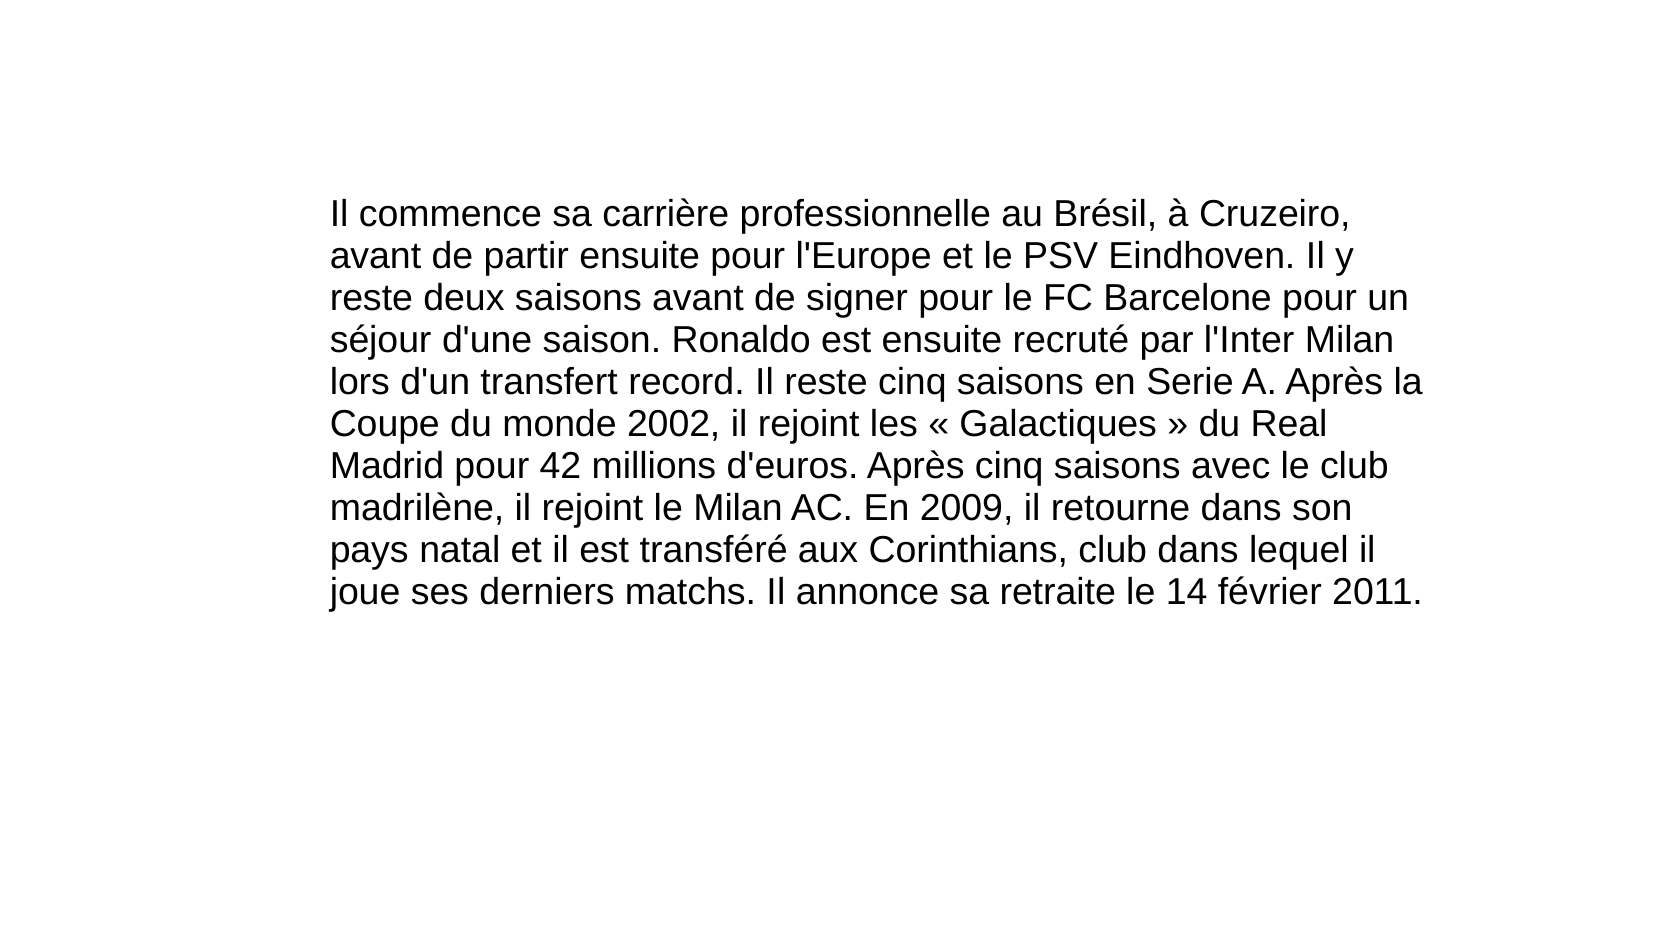

Il commence sa carrière professionnelle au Brésil, à Cruzeiro, avant de partir ensuite pour l'Europe et le PSV Eindhoven. Il y reste deux saisons avant de signer pour le FC Barcelone pour un séjour d'une saison. Ronaldo est ensuite recruté par l'Inter Milan lors d'un transfert record. Il reste cinq saisons en Serie A. Après la Coupe du monde 2002, il rejoint les « Galactiques » du Real Madrid pour 42 millions d'euros. Après cinq saisons avec le club madrilène, il rejoint le Milan AC. En 2009, il retourne dans son pays natal et il est transféré aux Corinthians, club dans lequel il joue ses derniers matchs. Il annonce sa retraite le 14 février 2011.